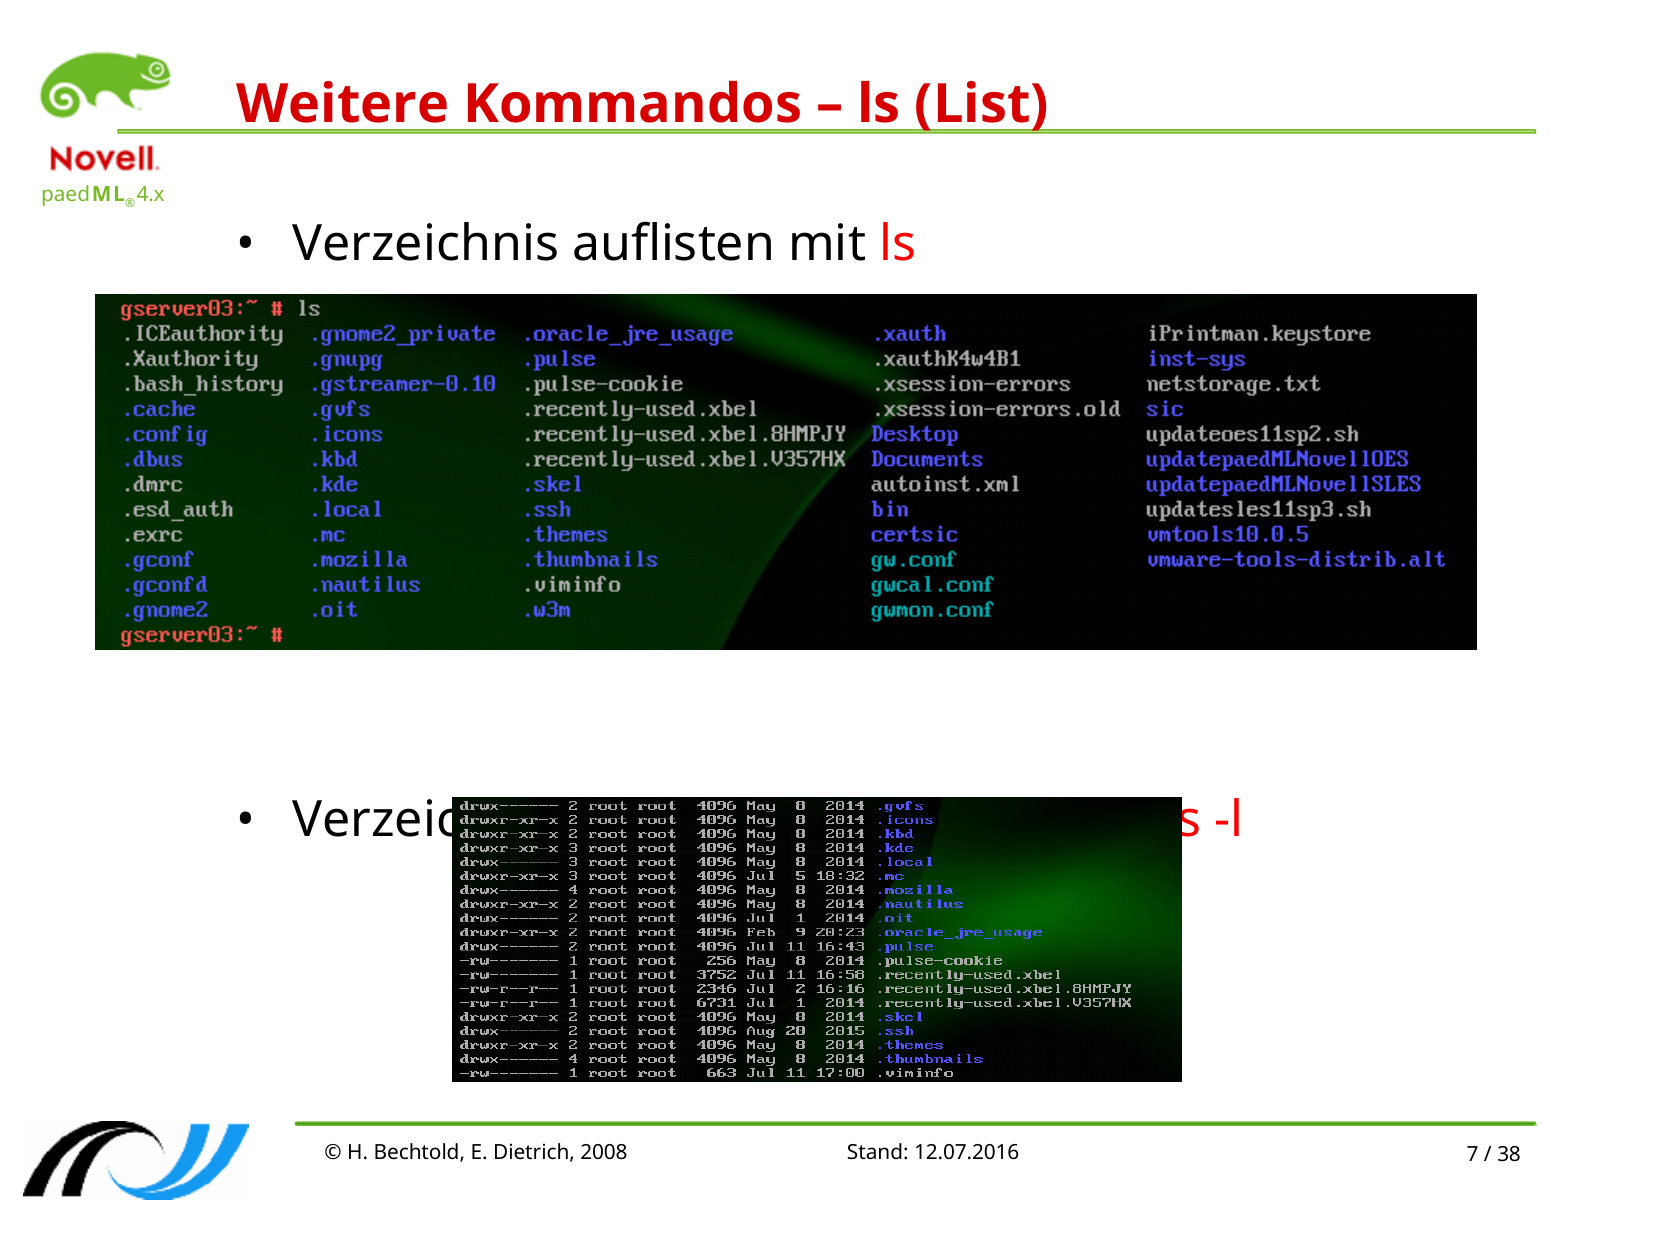

# Weitere Kommandos – ls (List)
Verzeichnis auflisten mit ls
Verzeichnis ausfühlich ausgeben mit ls -l
© H. Bechtold, E. Dietrich, 2008
12.07.2016
7